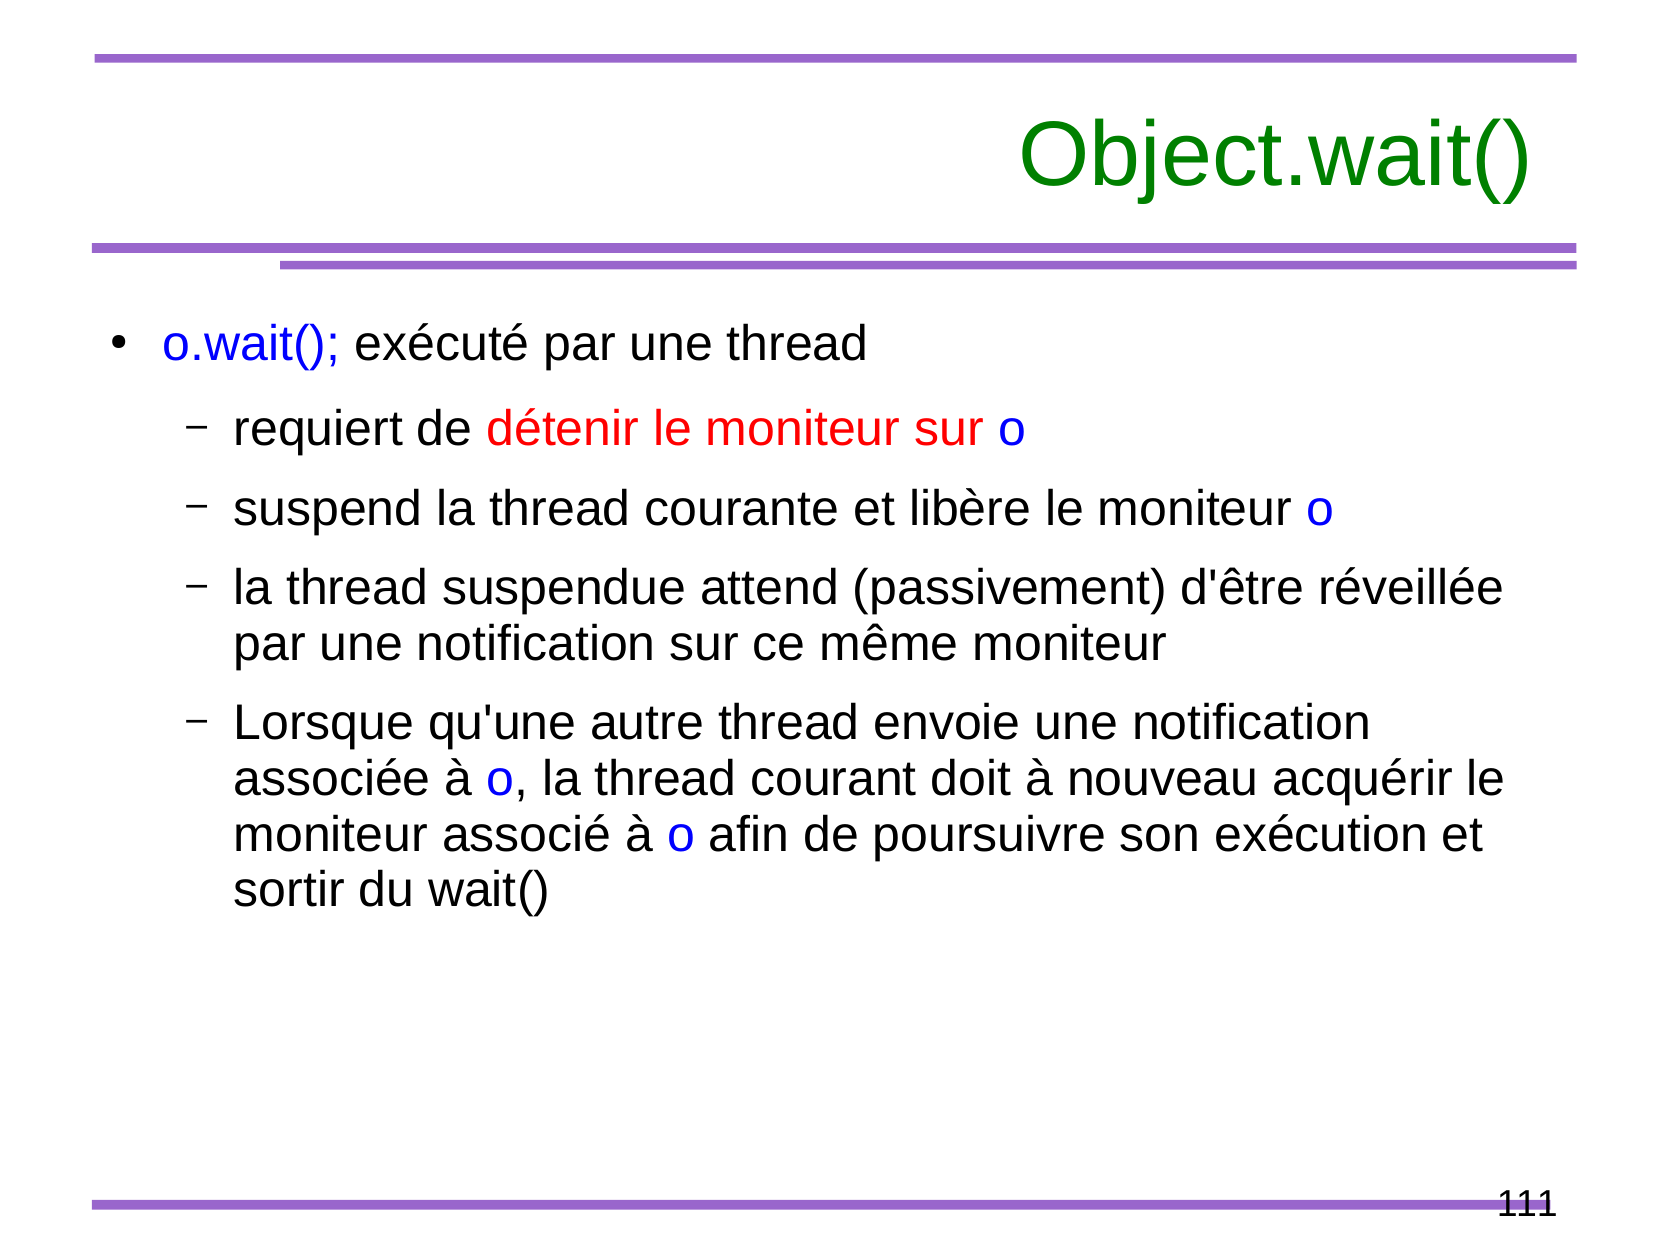

# Object.wait()
o.wait(); exécuté par une thread
requiert de détenir le moniteur sur o
suspend la thread courante et libère le moniteur o
la thread suspendue attend (passivement) d'être réveillée par une notification sur ce même moniteur
Lorsque qu'une autre thread envoie une notification associée à o, la thread courant doit à nouveau acquérir le moniteur associé à o afin de poursuivre son exécution et sortir du wait()